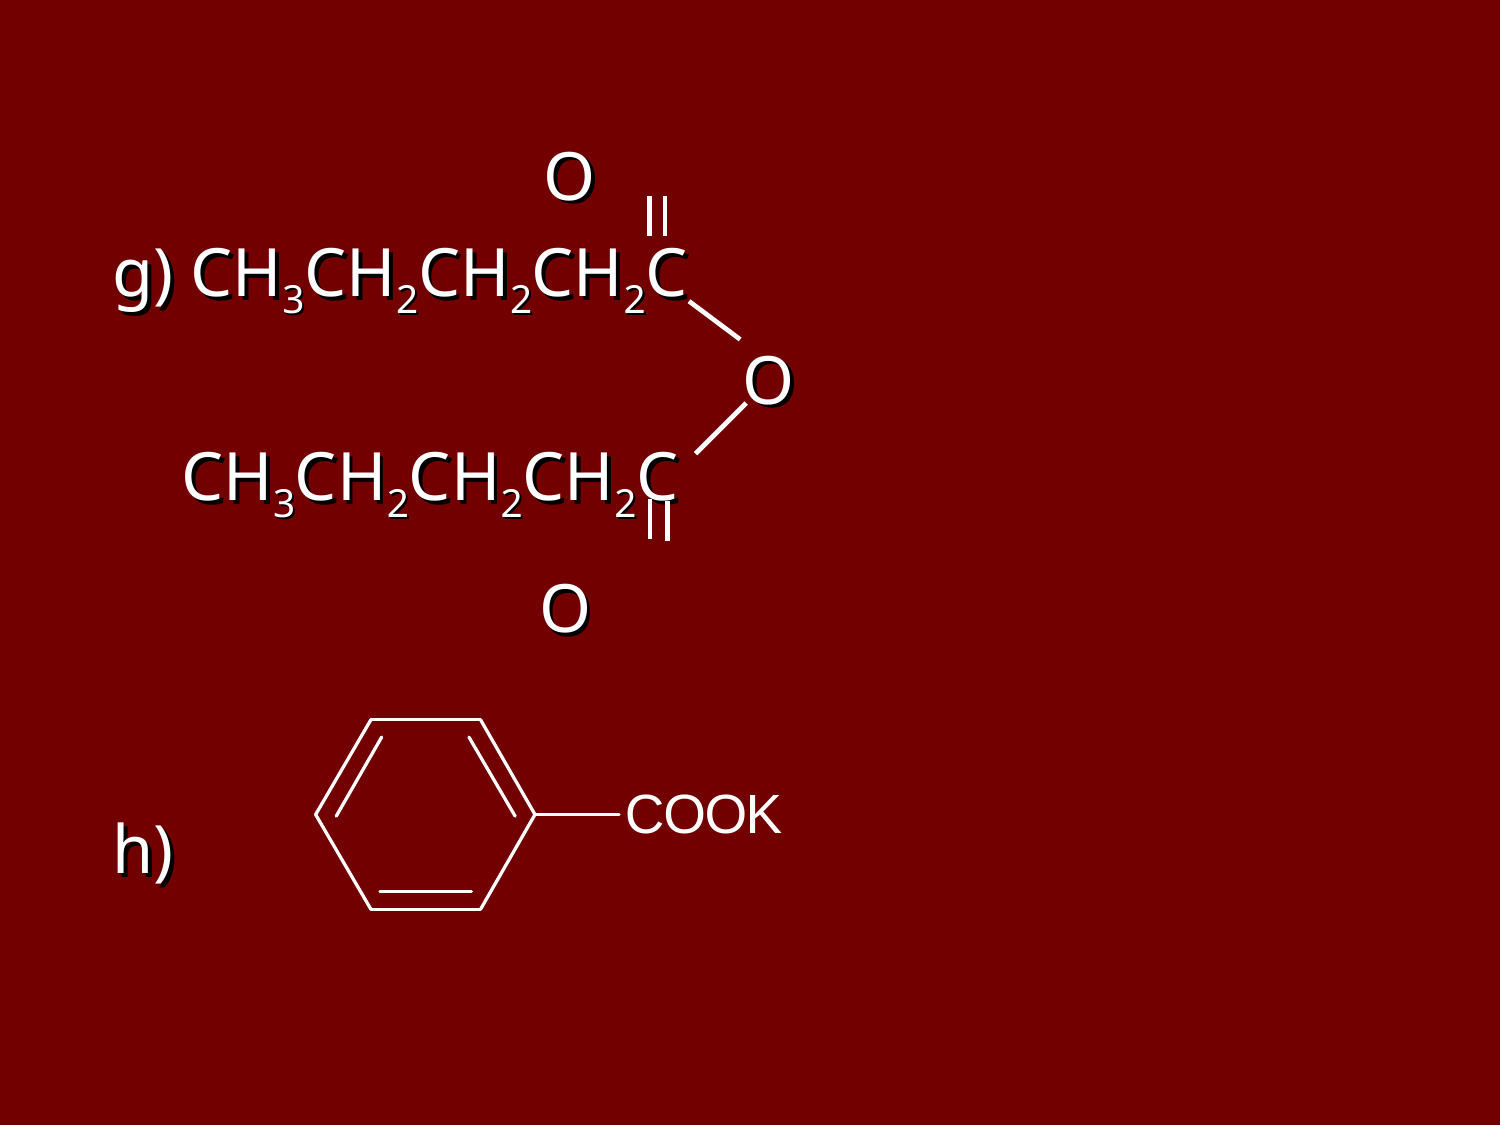

#
	 O
	g) CH3CH2CH2CH2C
					 O
	 CH3CH2CH2CH2C
 O
	h)